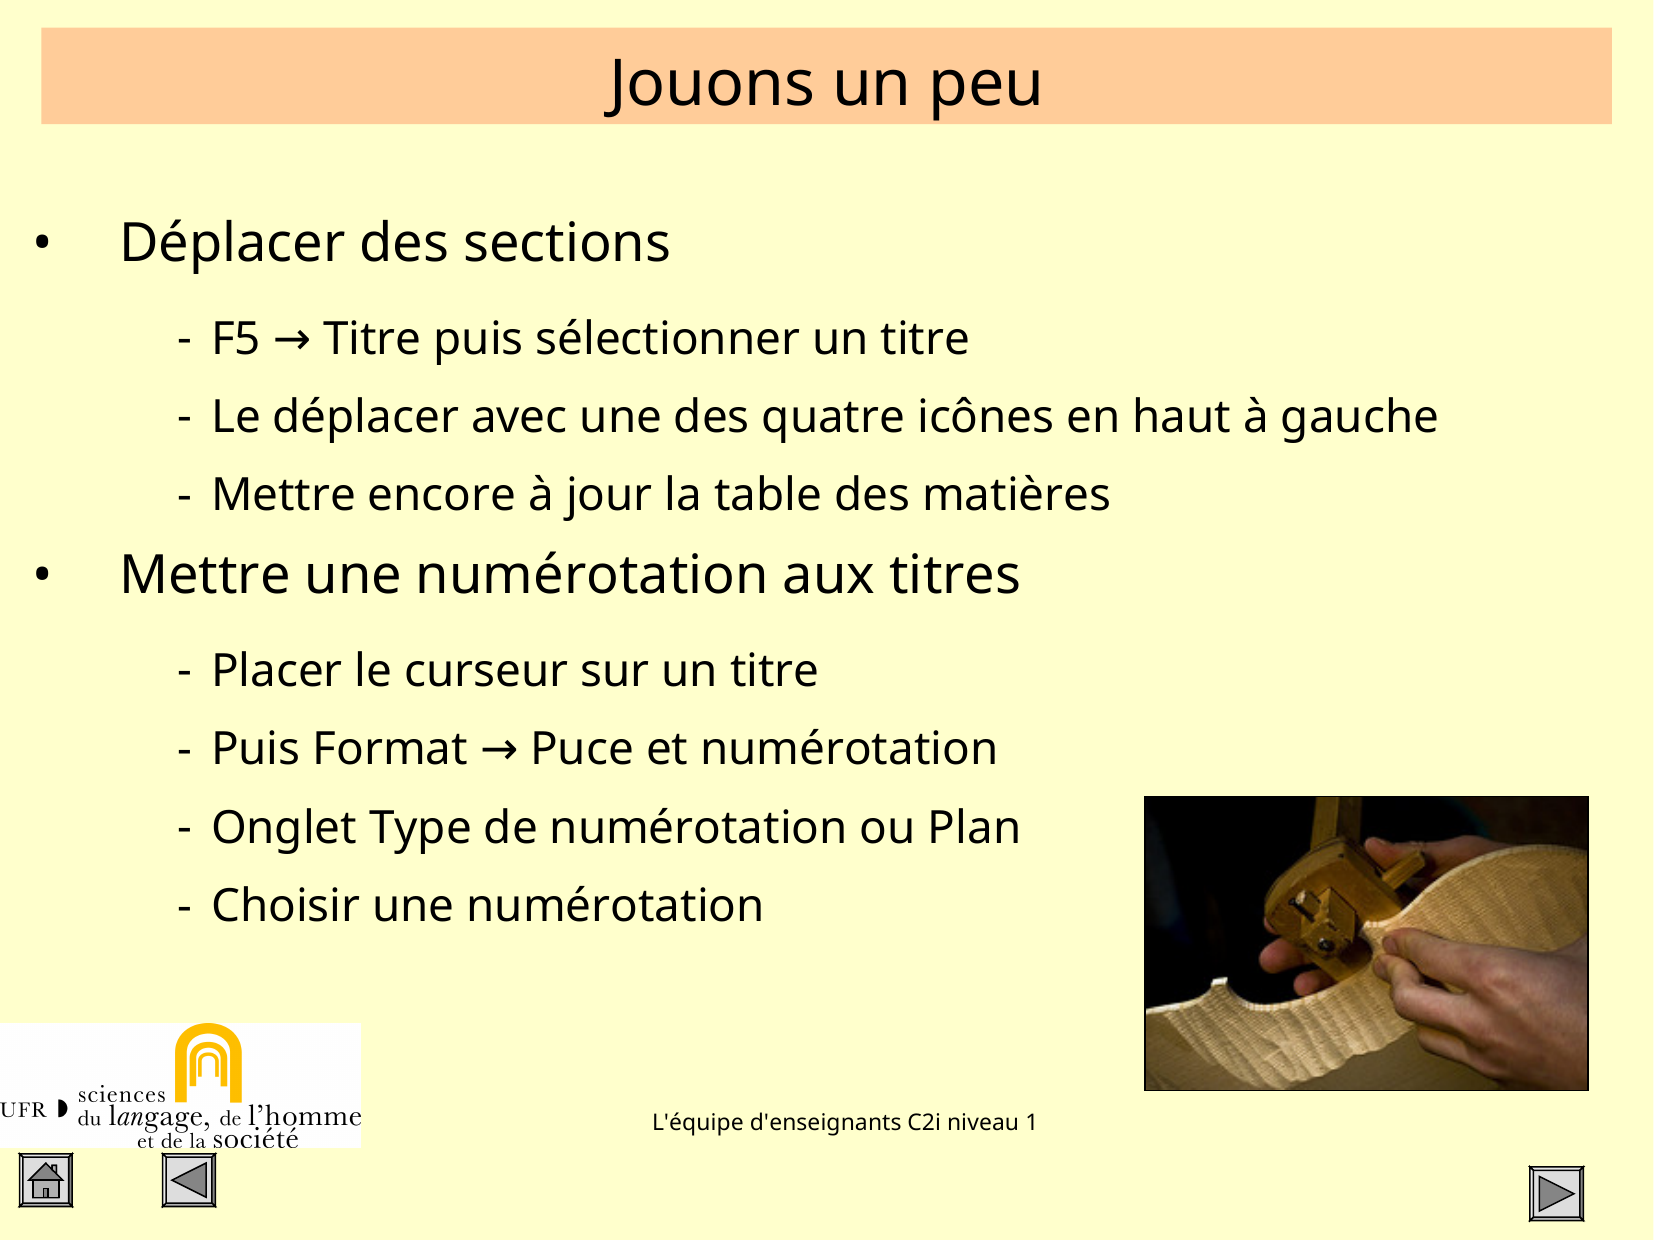

# Jouons un peu
Déplacer des sections
F5 → Titre puis sélectionner un titre
Le déplacer avec une des quatre icônes en haut à gauche
Mettre encore à jour la table des matières
Mettre une numérotation aux titres
Placer le curseur sur un titre
Puis Format → Puce et numérotation
Onglet Type de numérotation ou Plan
Choisir une numérotation